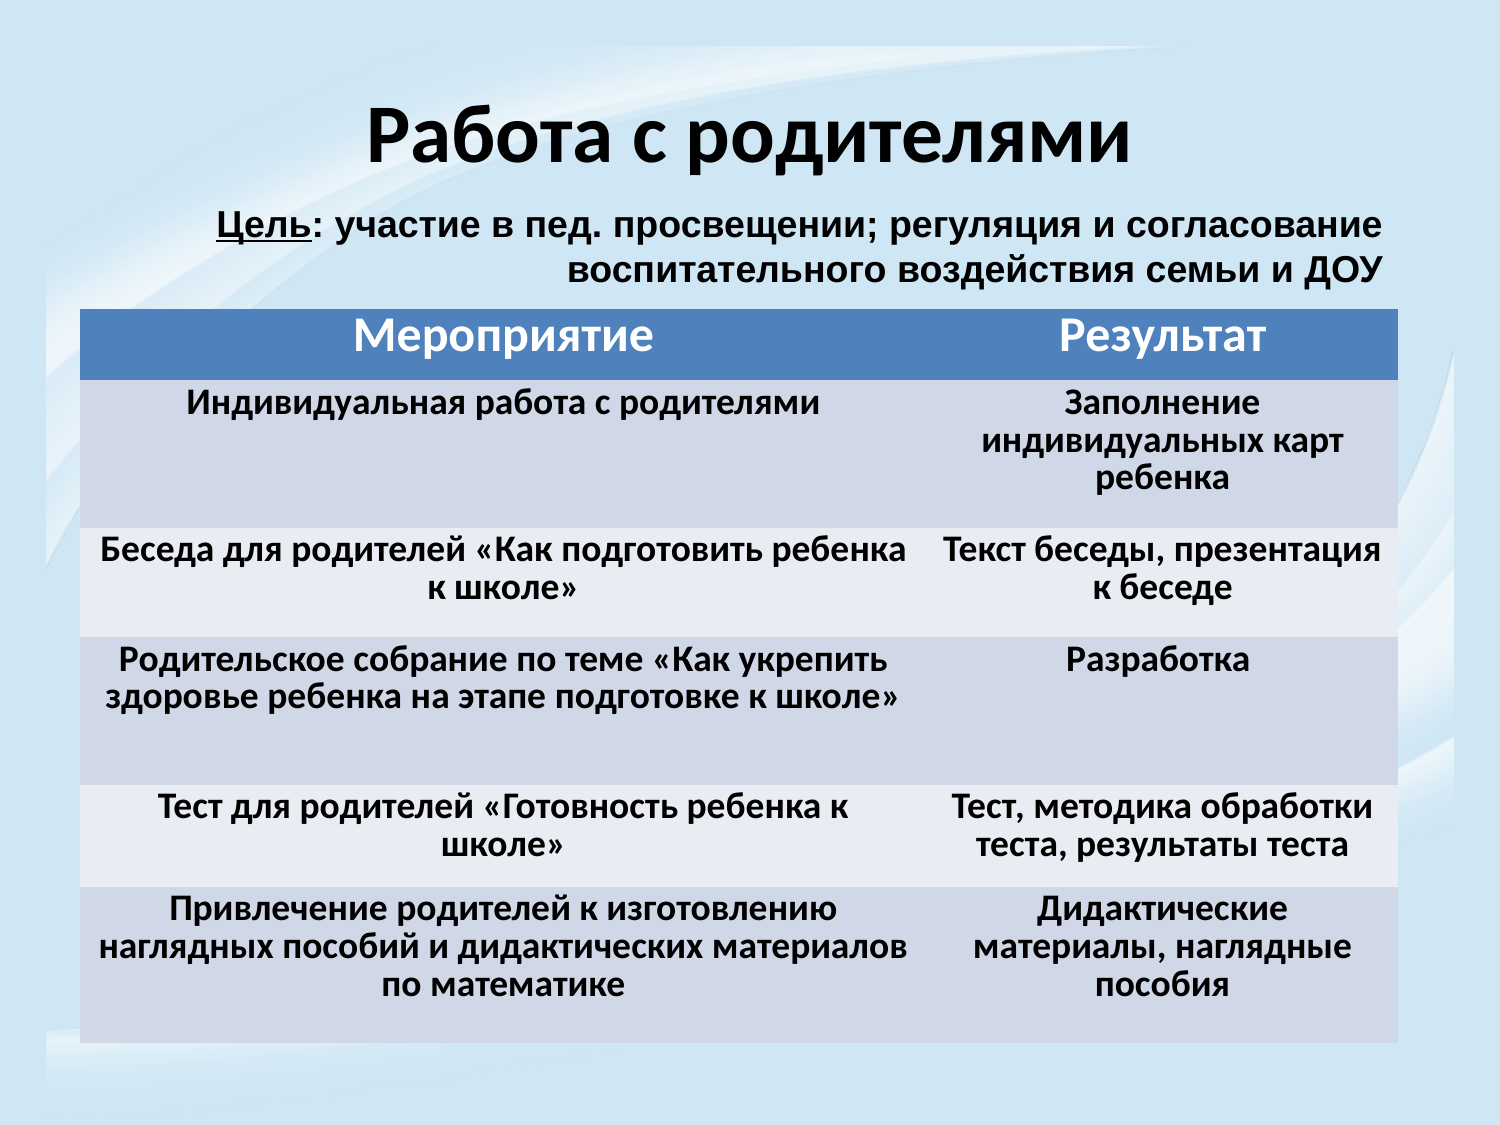

Работа с родителями
Цель: участие в пед. просвещении; регуляция и согласование воспитательного воздействия семьи и ДОУ
| Мероприятие | Результат |
| --- | --- |
| Индивидуальная работа с родителями | Заполнение индивидуальных карт ребенка |
| Беседа для родителей «Как подготовить ребенка к школе» | Текст беседы, презентация к беседе |
| Родительское собрание по теме «Как укрепить здоровье ребенка на этапе подготовке к школе» | Разработка |
| Тест для родителей «Готовность ребенка к школе» | Тест, методика обработки теста, результаты теста |
| Привлечение родителей к изготовлению наглядных пособий и дидактических материалов по математике | Дидактические материалы, наглядные пособия |